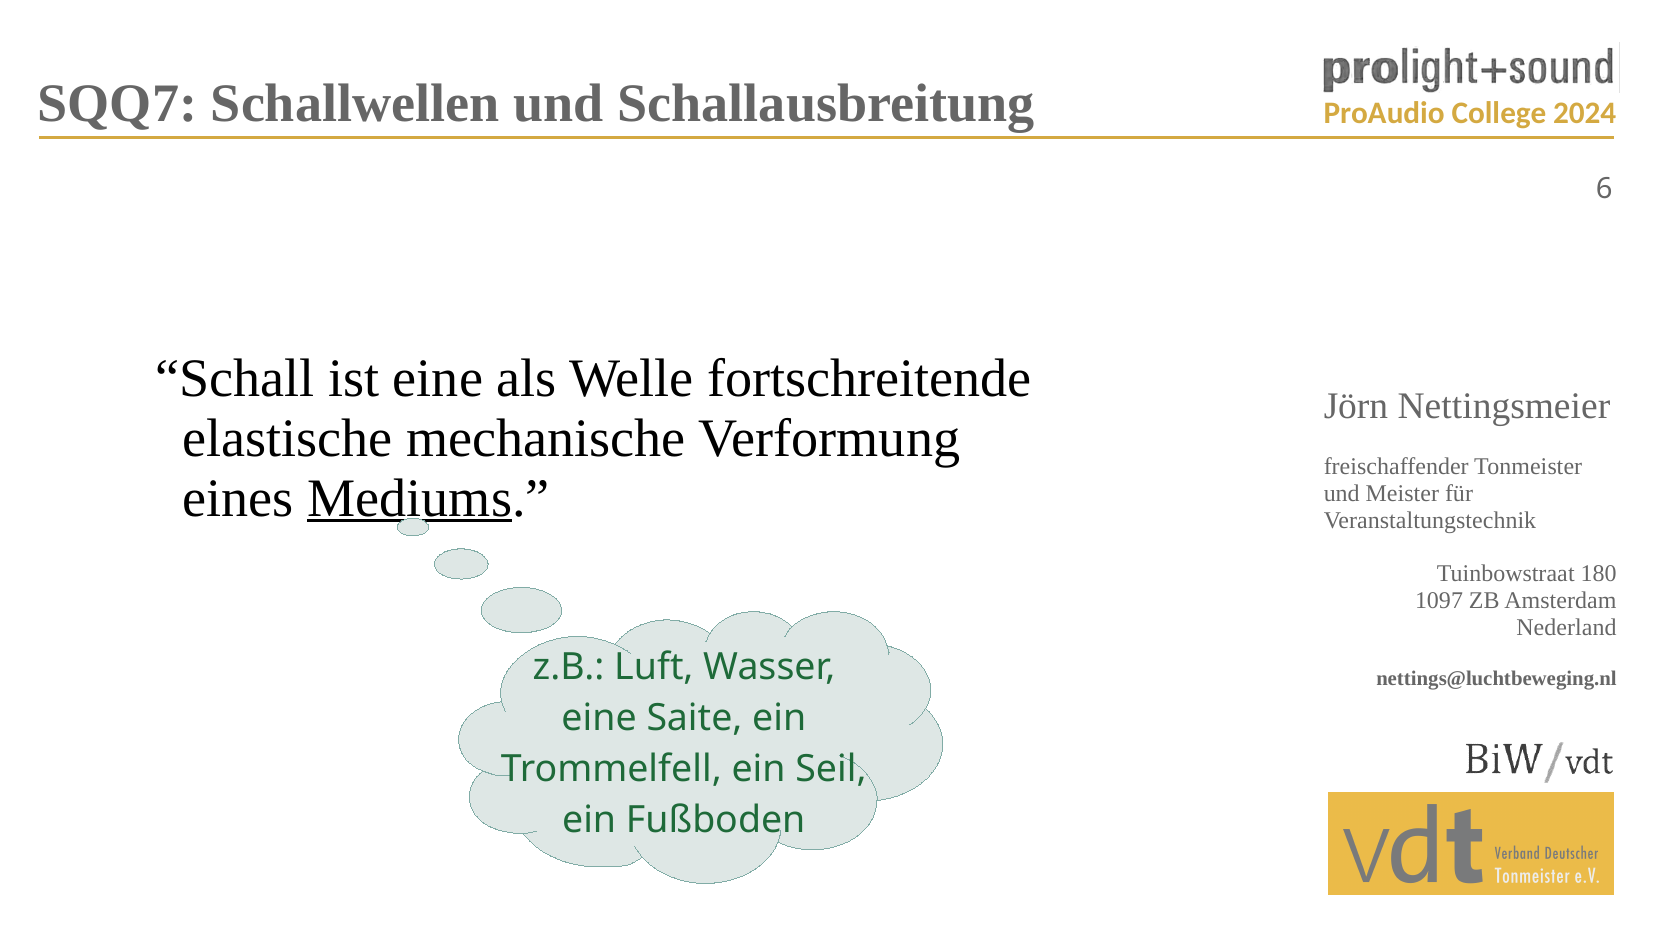

# SQQ7: Schallwellen und Schallausbreitung
6
“Schall ist eine als Welle fortschreitende
 elastische mechanische Verformung
 eines Mediums.”
z.B.: Luft, Wasser,
eine Saite, ein
Trommelfell, ein Seil,
ein Fußboden